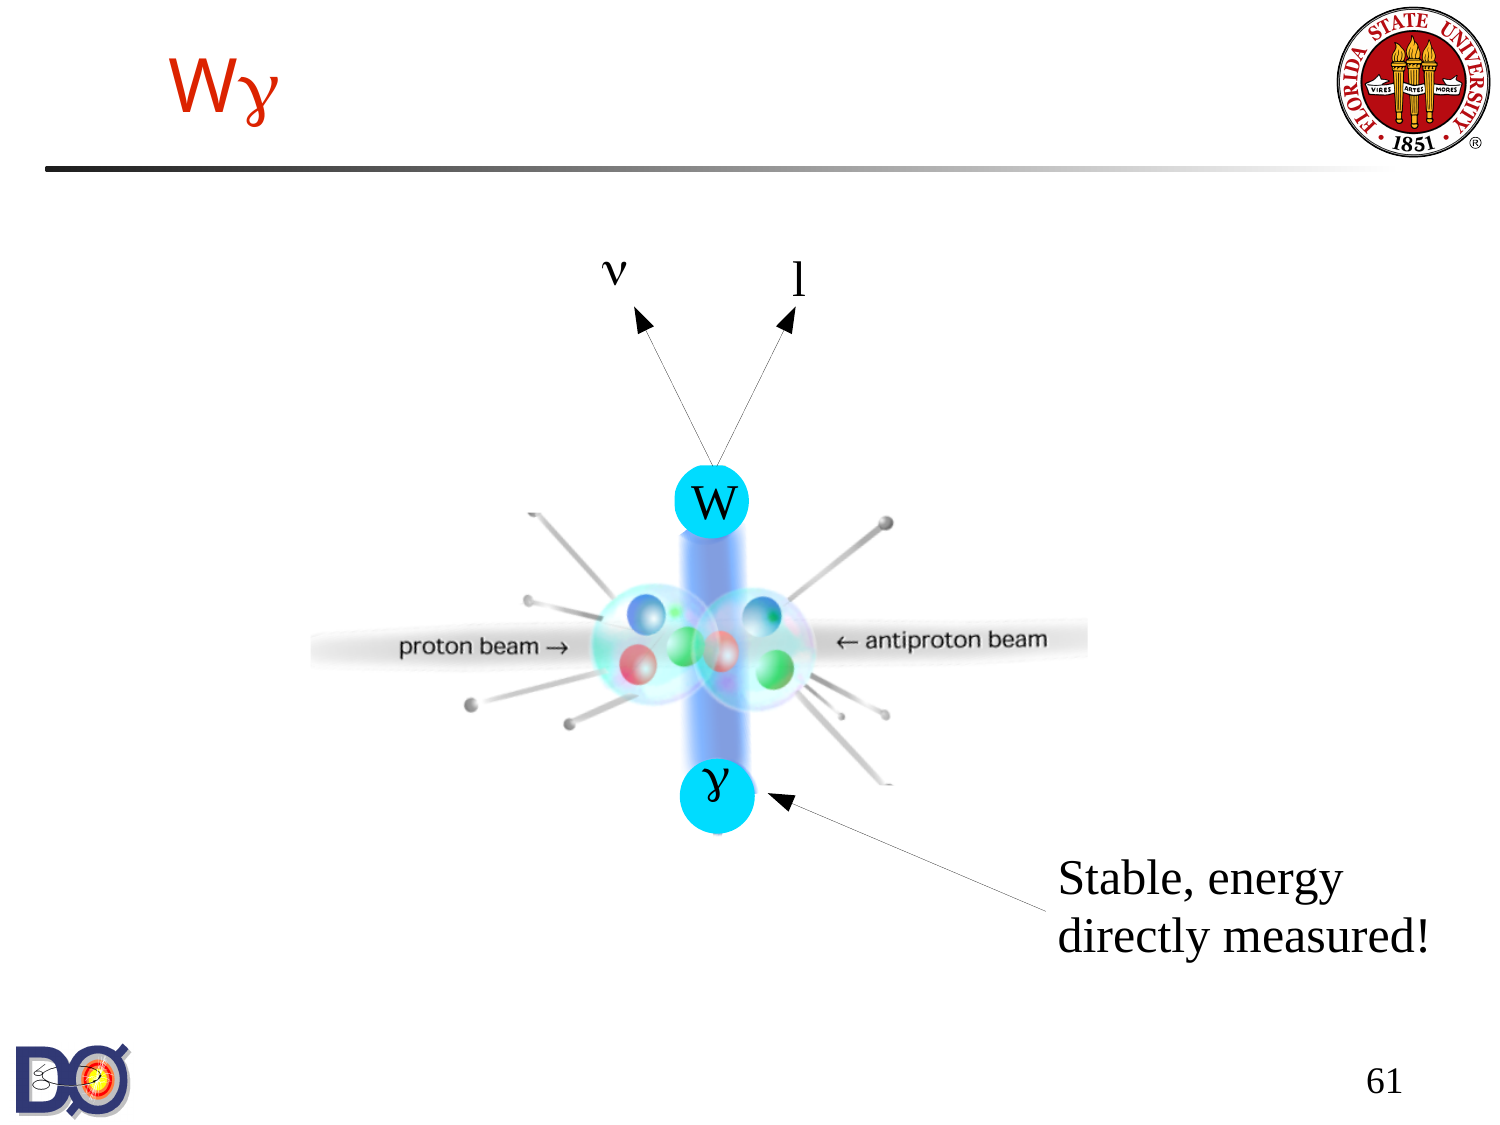

# Wg
W
g
n
l
Stable, energy directly measured!